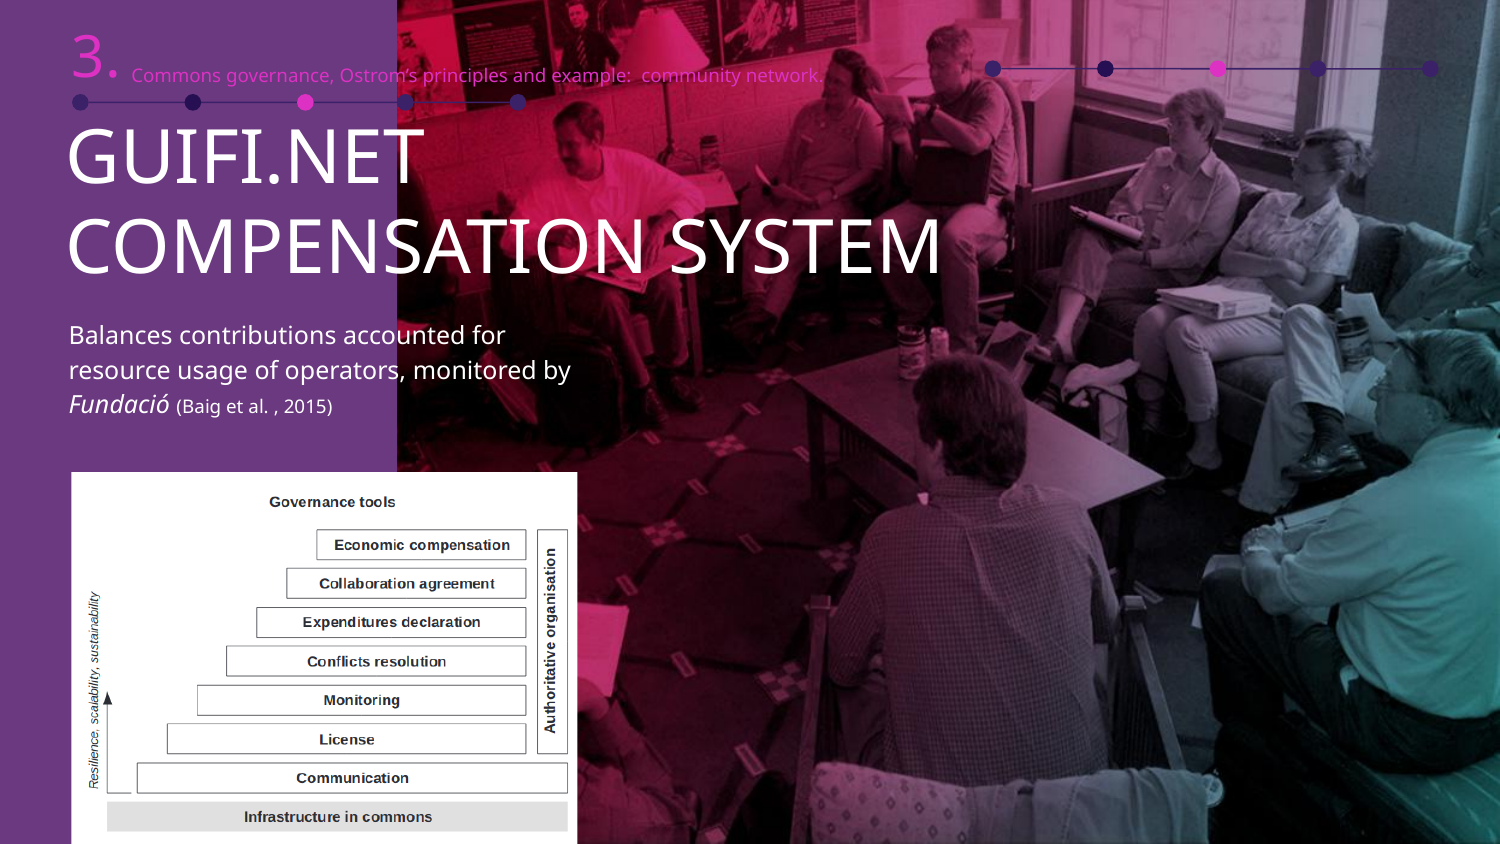

3.
Commons governance, Ostrom’s principles and example: community network.
GUIFI.NET
COMPENSATION SYSTEM
# Balances contributions accounted for resource usage of operators, monitored by Fundació (Baig et al. , 2015)